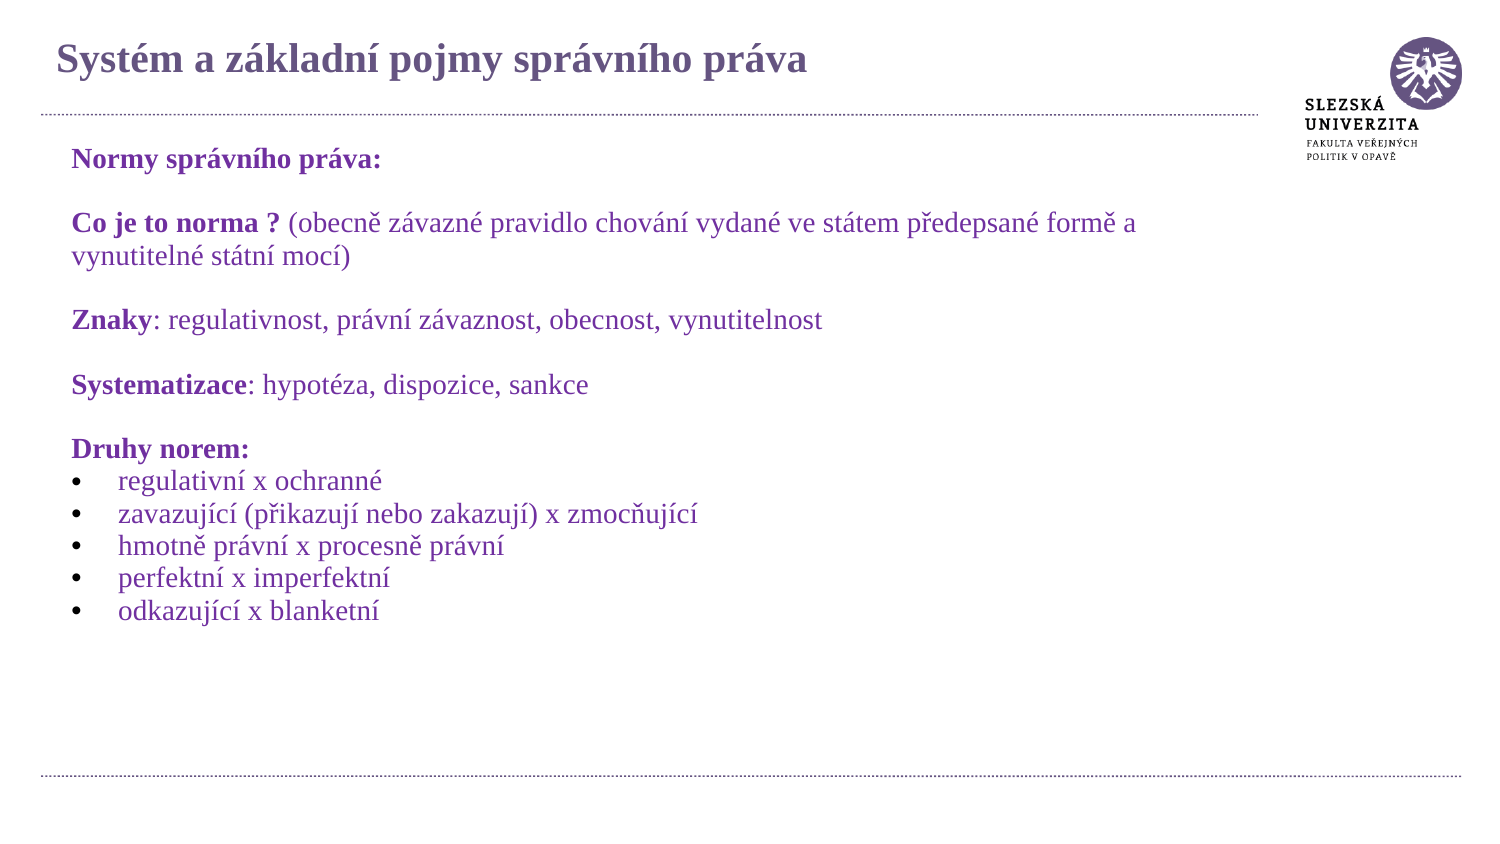

# Systém a základní pojmy správního práva
Normy správního práva:
Co je to norma ? (obecně závazné pravidlo chování vydané ve státem předepsané formě a vynutitelné státní mocí)
Znaky: regulativnost, právní závaznost, obecnost, vynutitelnost
Systematizace: hypotéza, dispozice, sankce
Druhy norem:
regulativní x ochranné
zavazující (přikazují nebo zakazují) x zmocňující
hmotně právní x procesně právní
perfektní x imperfektní
odkazující x blanketní